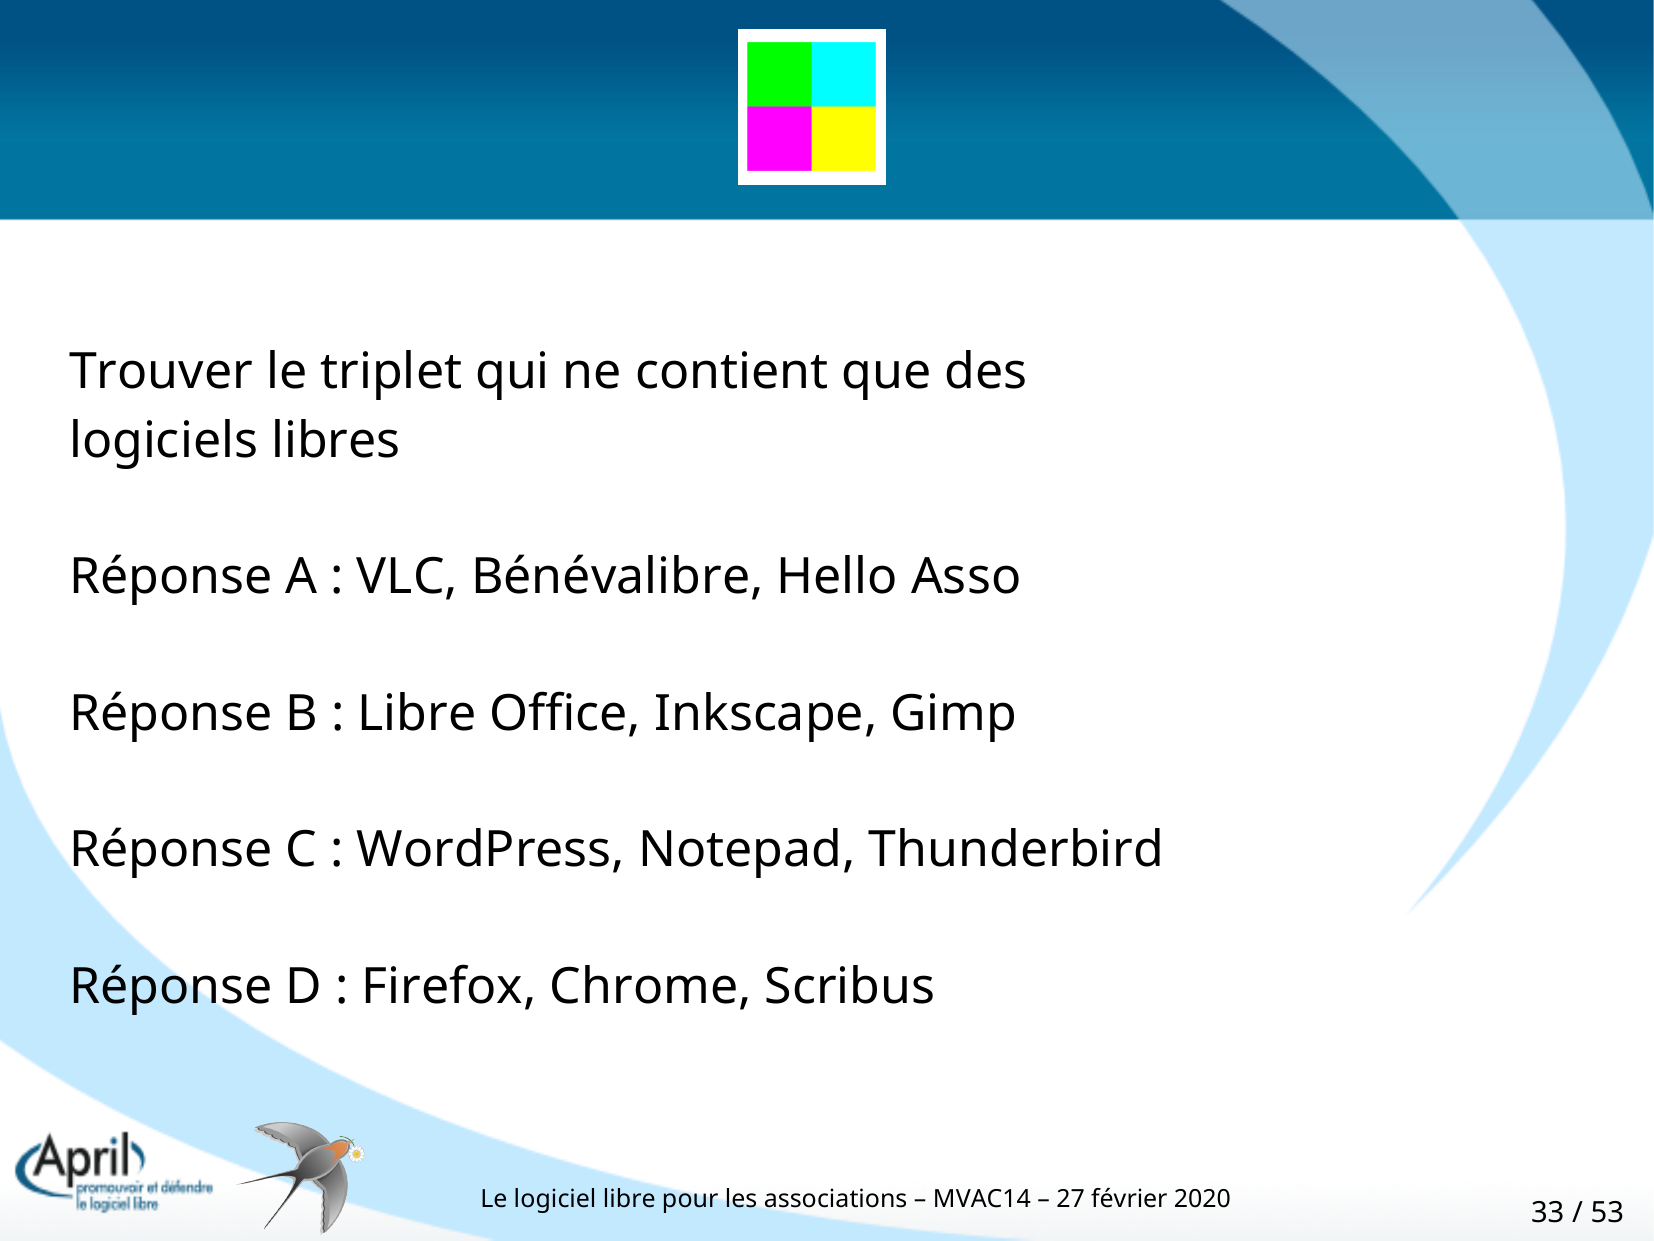

Trouver le triplet qui ne contient que des
logiciels libres
Réponse A : VLC, Bénévalibre, Hello Asso
Réponse B : Libre Office, Inkscape, Gimp
Réponse C : WordPress, Notepad, Thunderbird
Réponse D : Firefox, Chrome, Scribus
33
POSS 2018